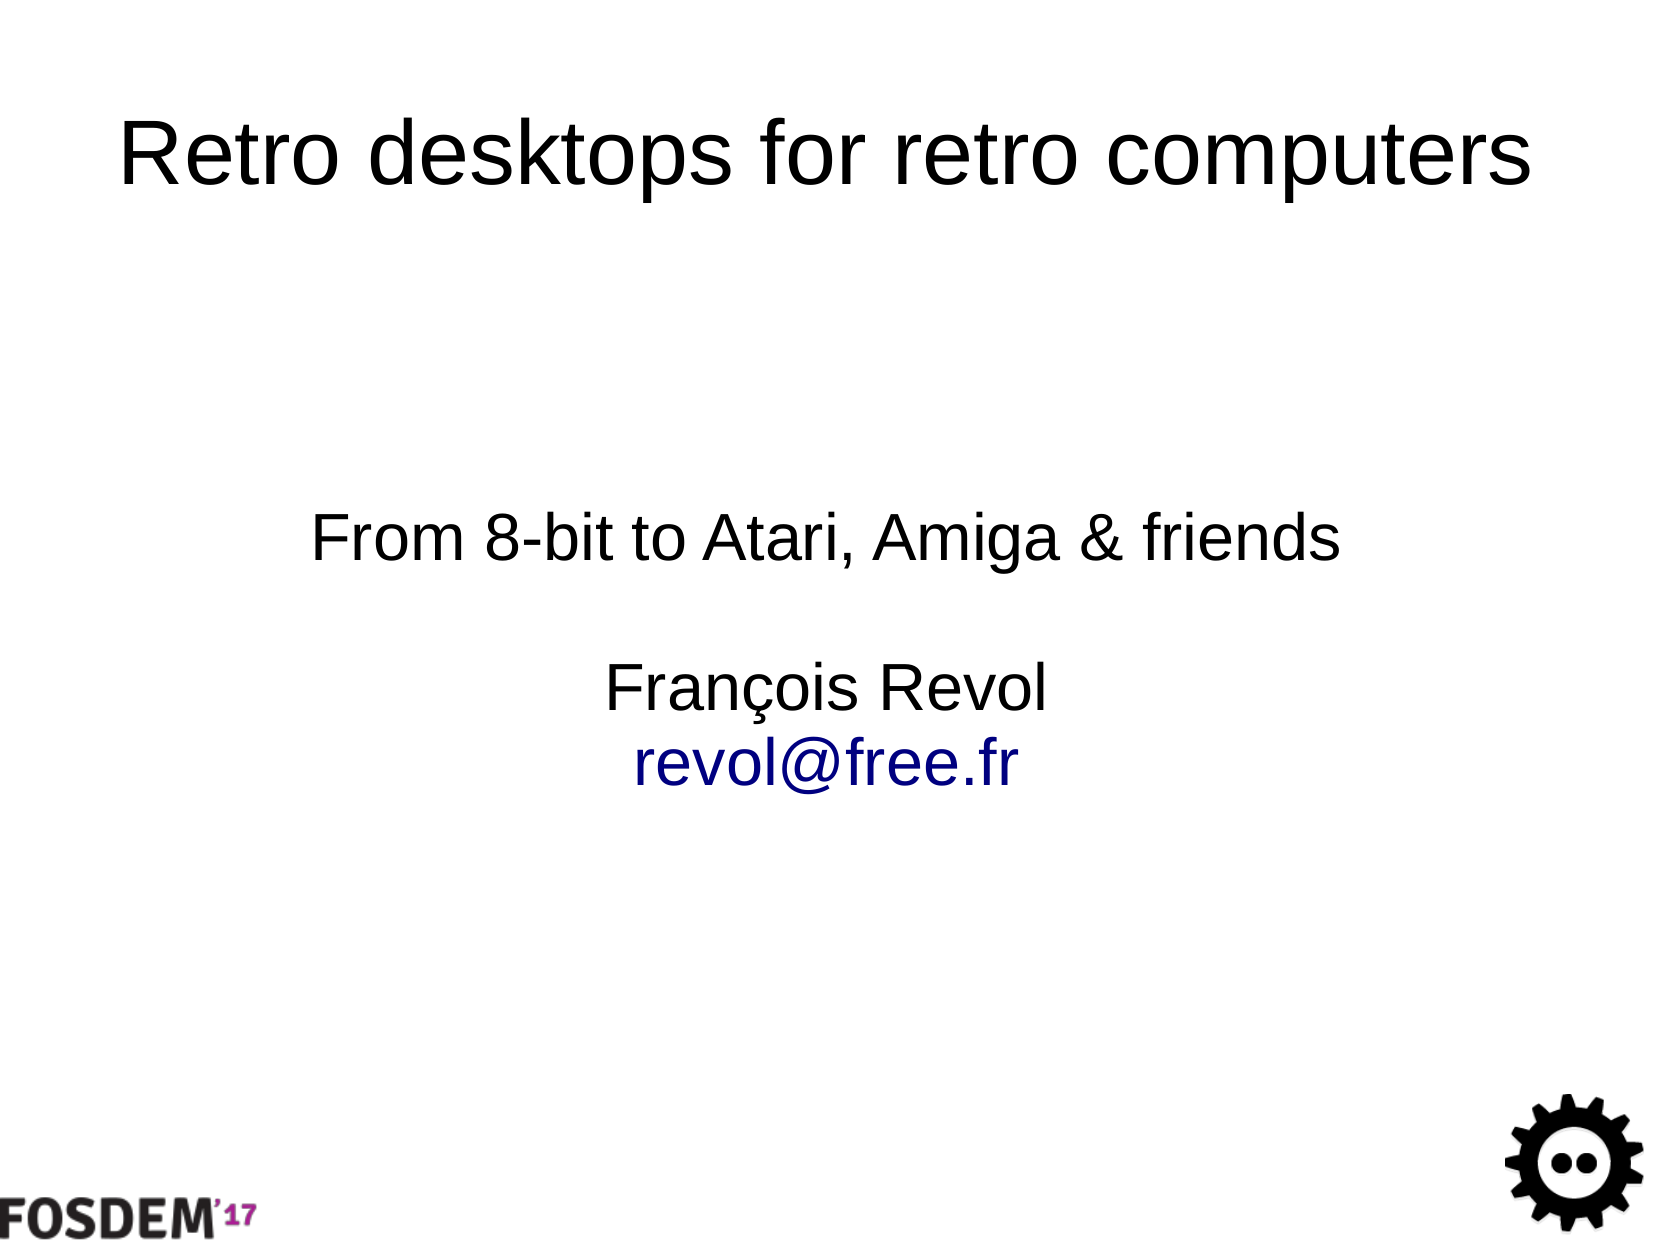

# Retro desktops for retro computers
From 8-bit to Atari, Amiga & friends
François Revol
revol@free.fr